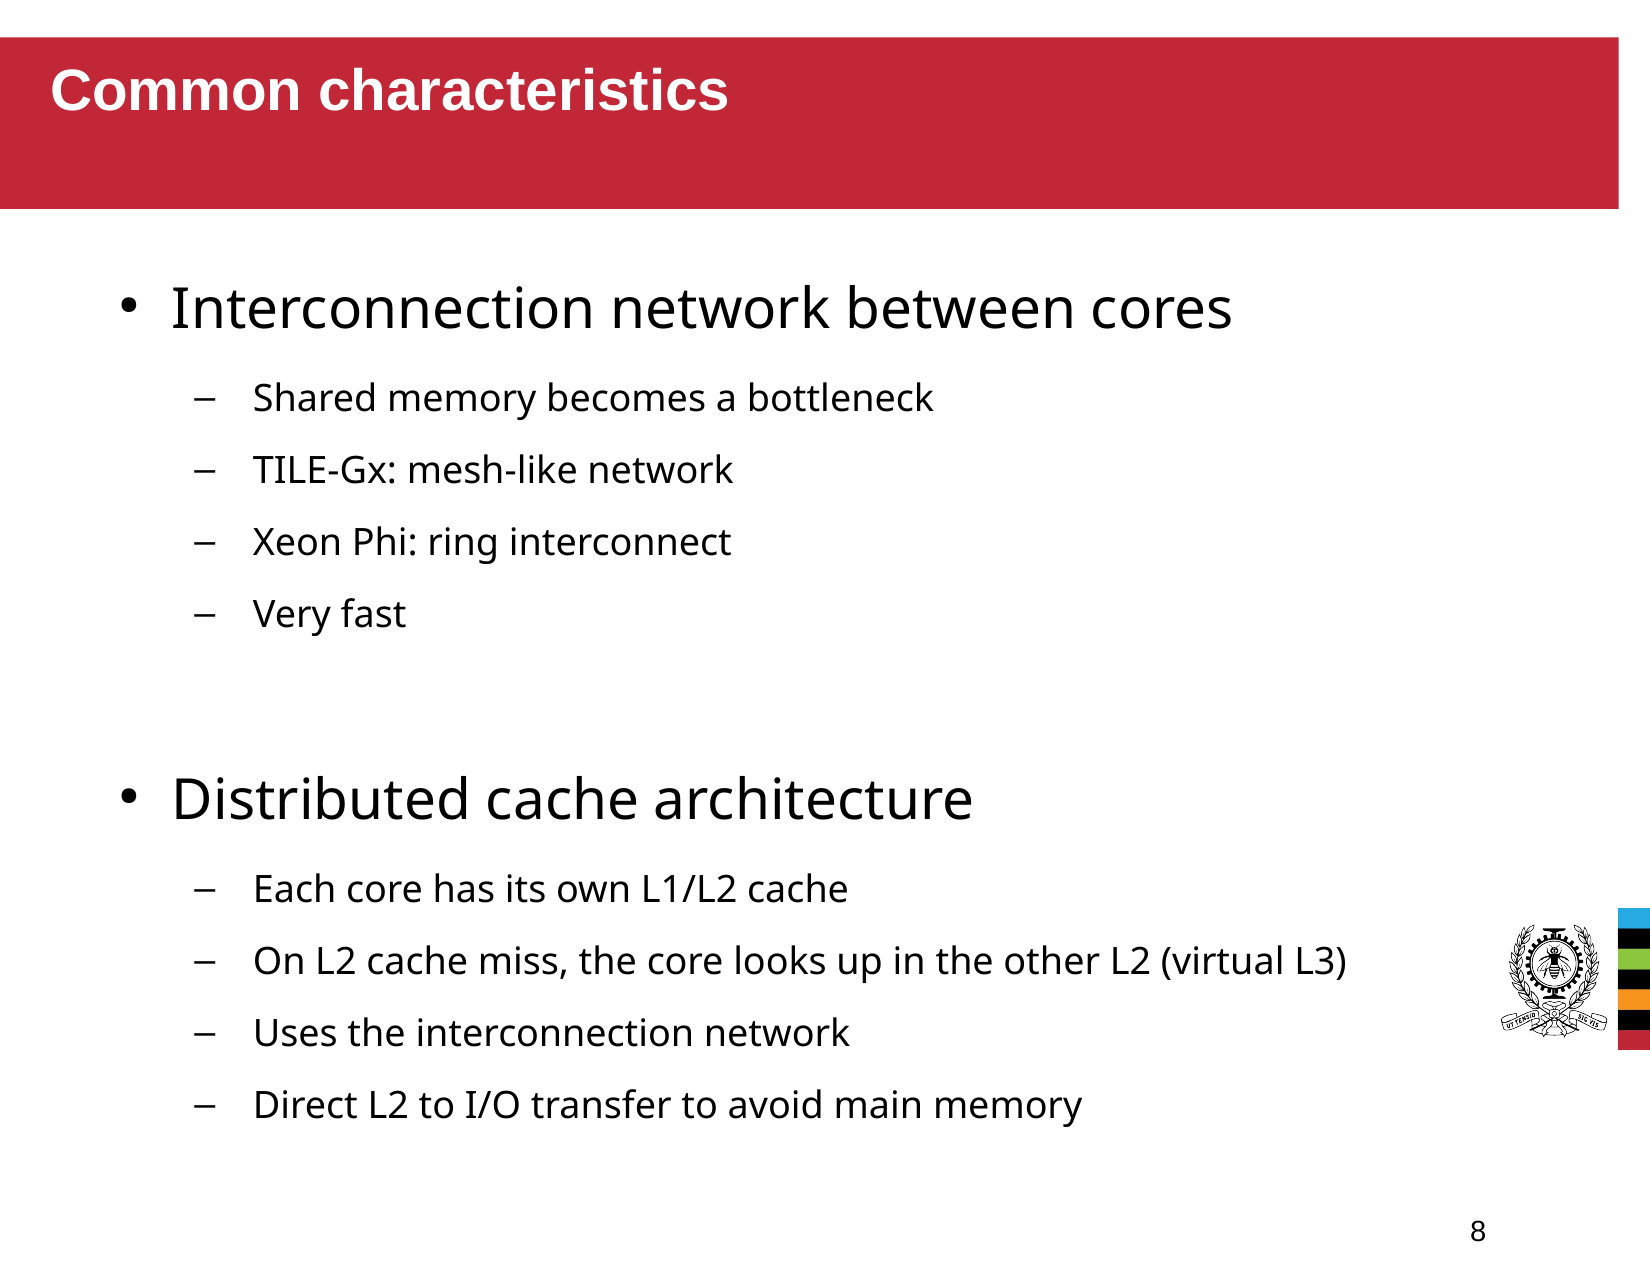

Common characteristics
# Interconnection network between cores
Shared memory becomes a bottleneck
TILE-Gx: mesh-like network
Xeon Phi: ring interconnect
Very fast
Distributed cache architecture
Each core has its own L1/L2 cache
On L2 cache miss, the core looks up in the other L2 (virtual L3)
Uses the interconnection network
Direct L2 to I/O transfer to avoid main memory